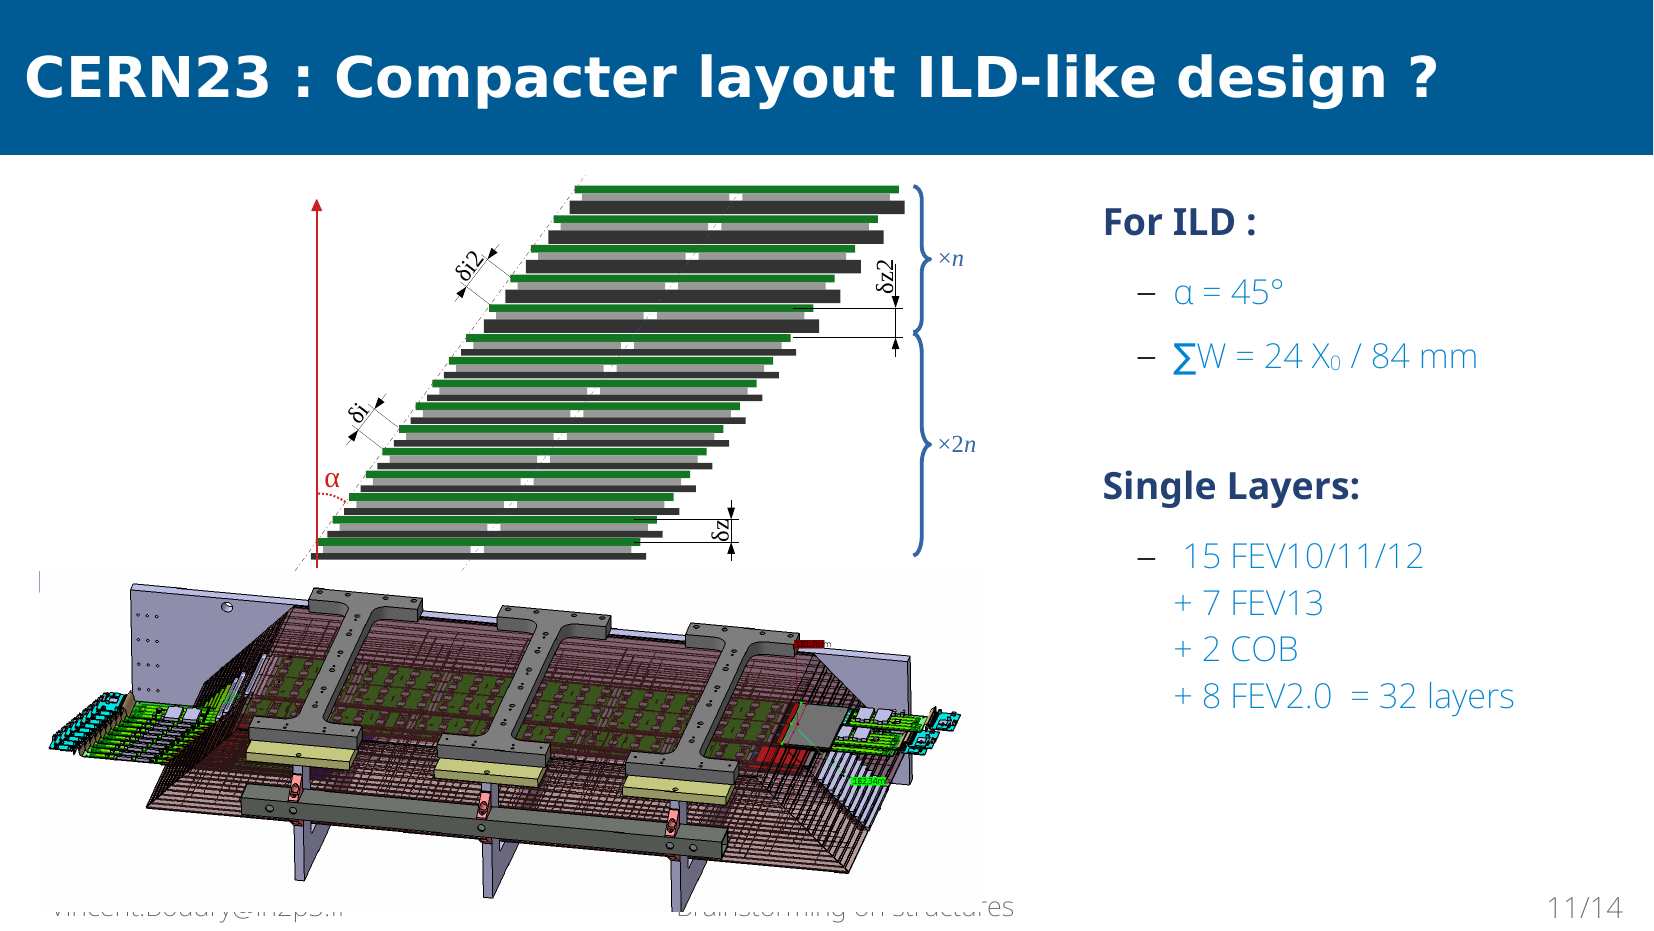

# CERN23 : Compacter layout ILD-like design ?
For ILD :
α = 45°
∑W = 24 X0 / 84 mm
Single Layers:
 15 FEV10/11/12
+ 7 FEV13
+ 2 COB
+ 8 FEV2.0 = 32 layers
Vincent.Boudry@in2p3.fr
Brainstorming on structures
11